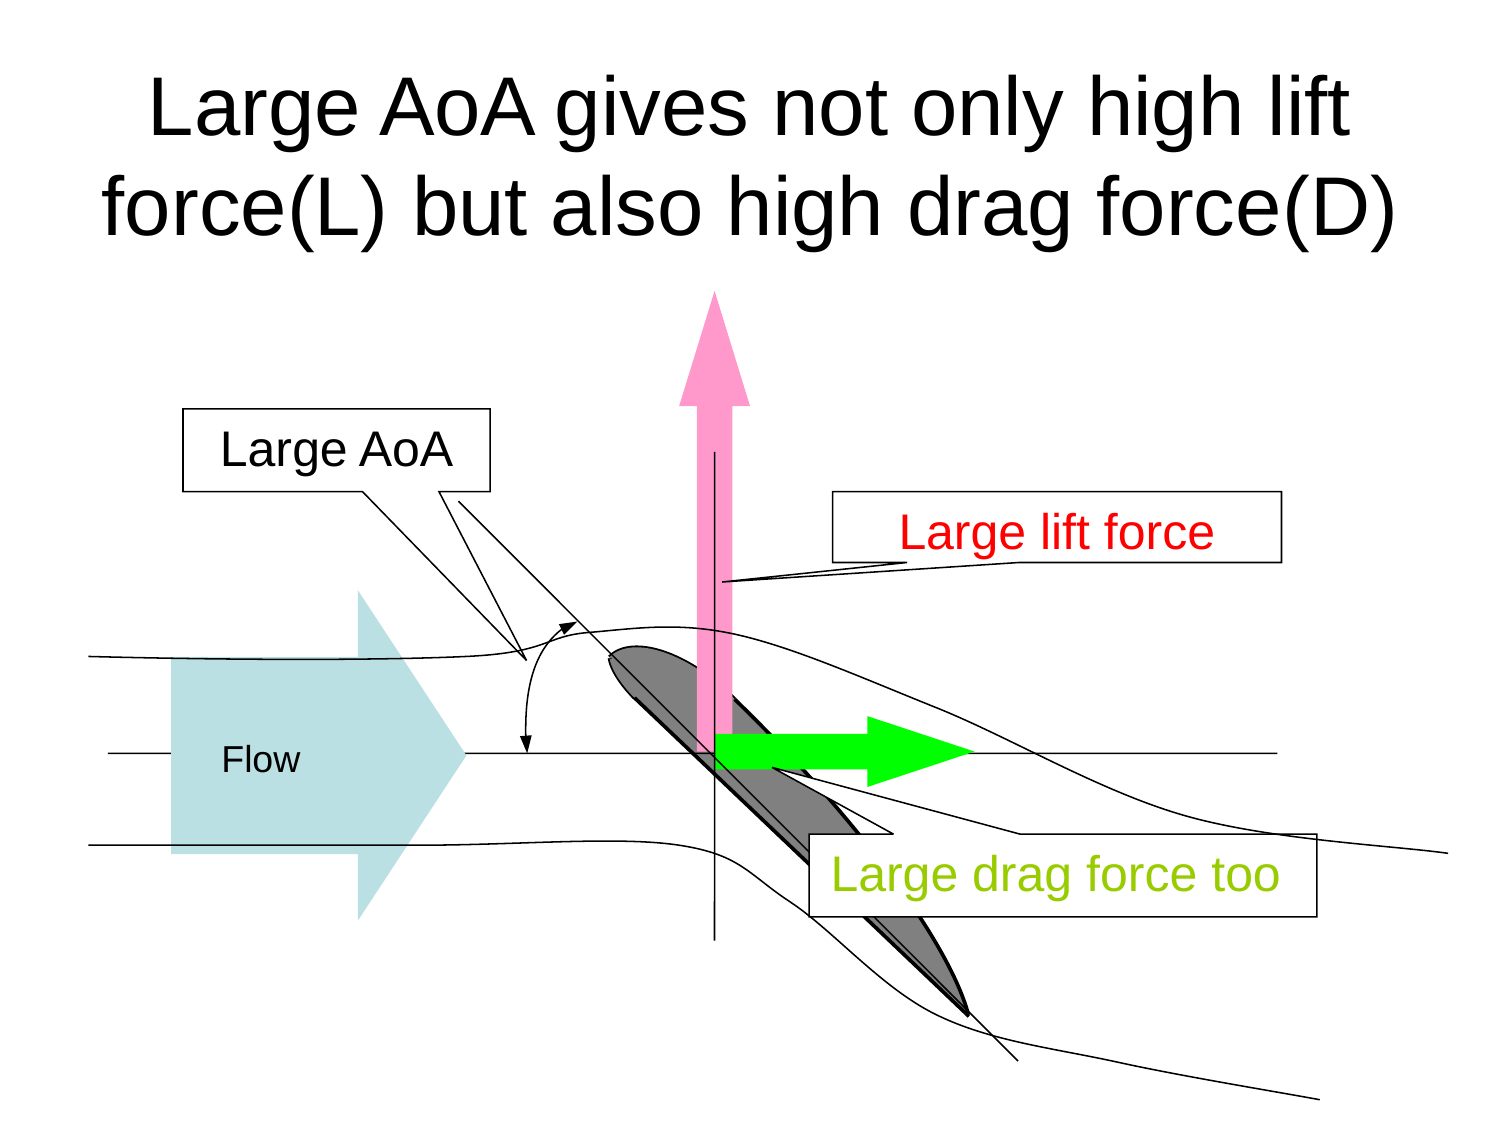

# Large AoA gives not only high lift force(L) but also high drag force(D)
Large AoA
Large lift force
Flow
Large drag force too